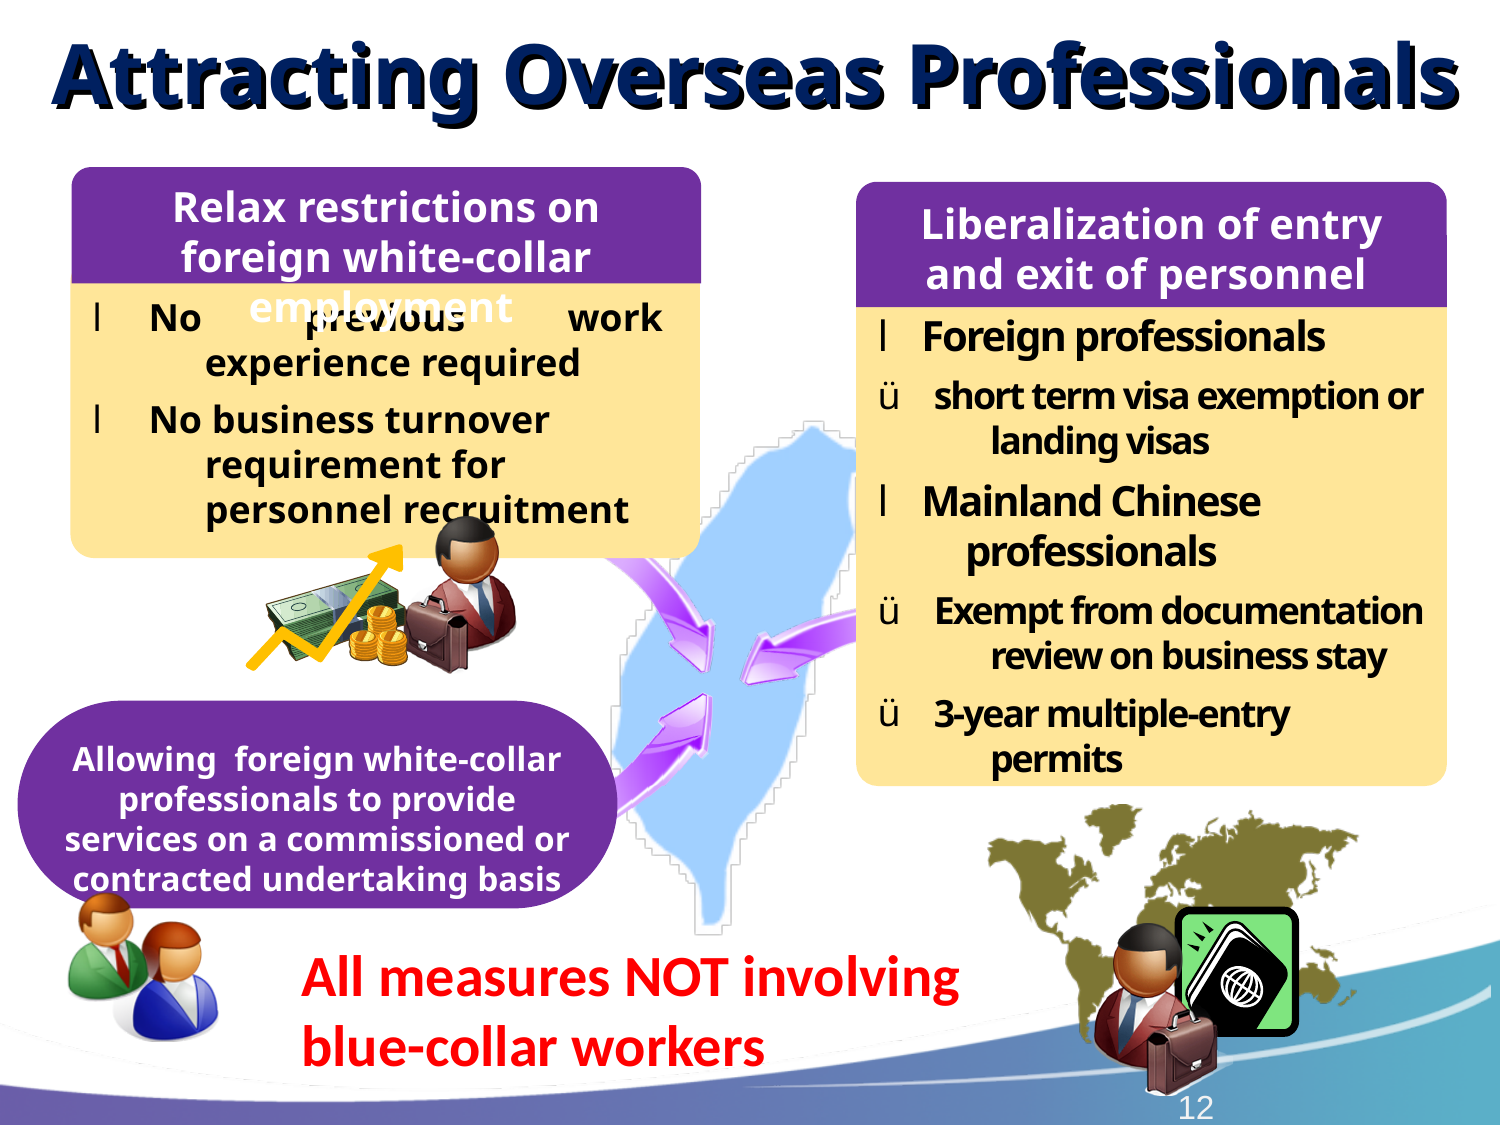

Attracting Overseas Professionals
Relax restrictions on foreign white-collar employment
No previous work experience required
No business turnover requirement for personnel recruitment
Liberalization of entry and exit of personnel
Foreign professionals
short term visa exemption or landing visas
Mainland Chinese professionals
Exempt from documentation review on business stay
3-year multiple-entry permits
Allowing foreign white-collar professionals to provide services on a commissioned or contracted undertaking basis
All measures NOT involving
blue-collar workers